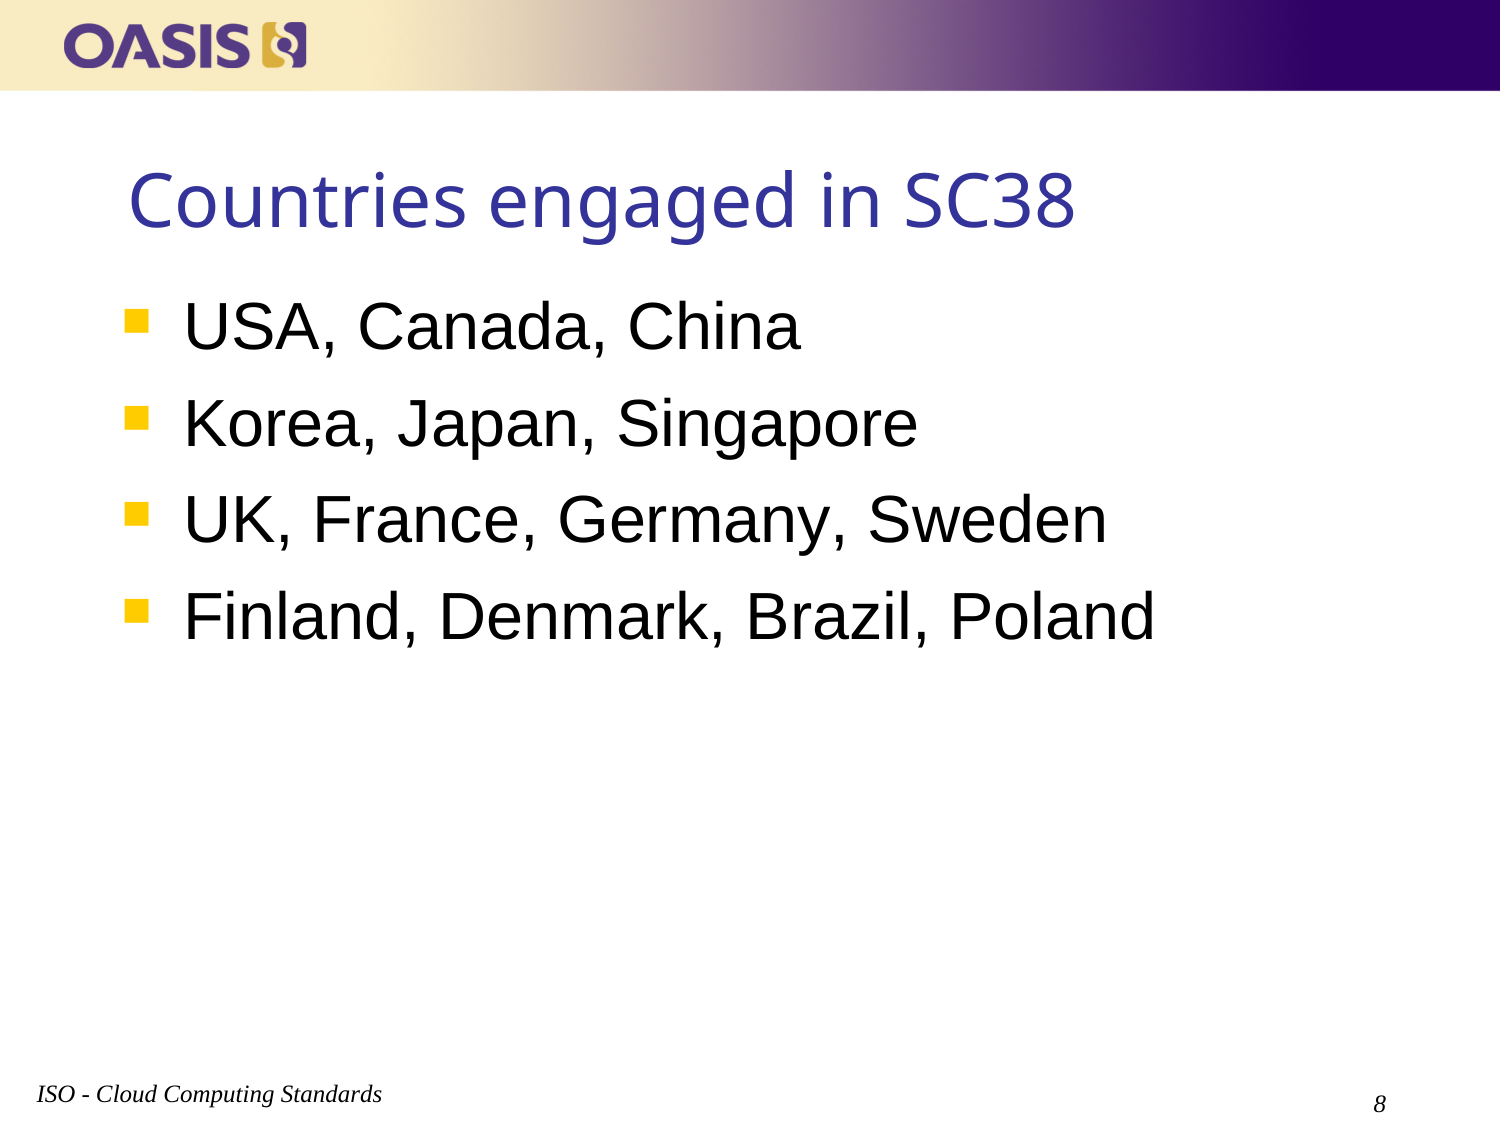

# Countries engaged in SC38
USA, Canada, China
Korea, Japan, Singapore
UK, France, Germany, Sweden
Finland, Denmark, Brazil, Poland